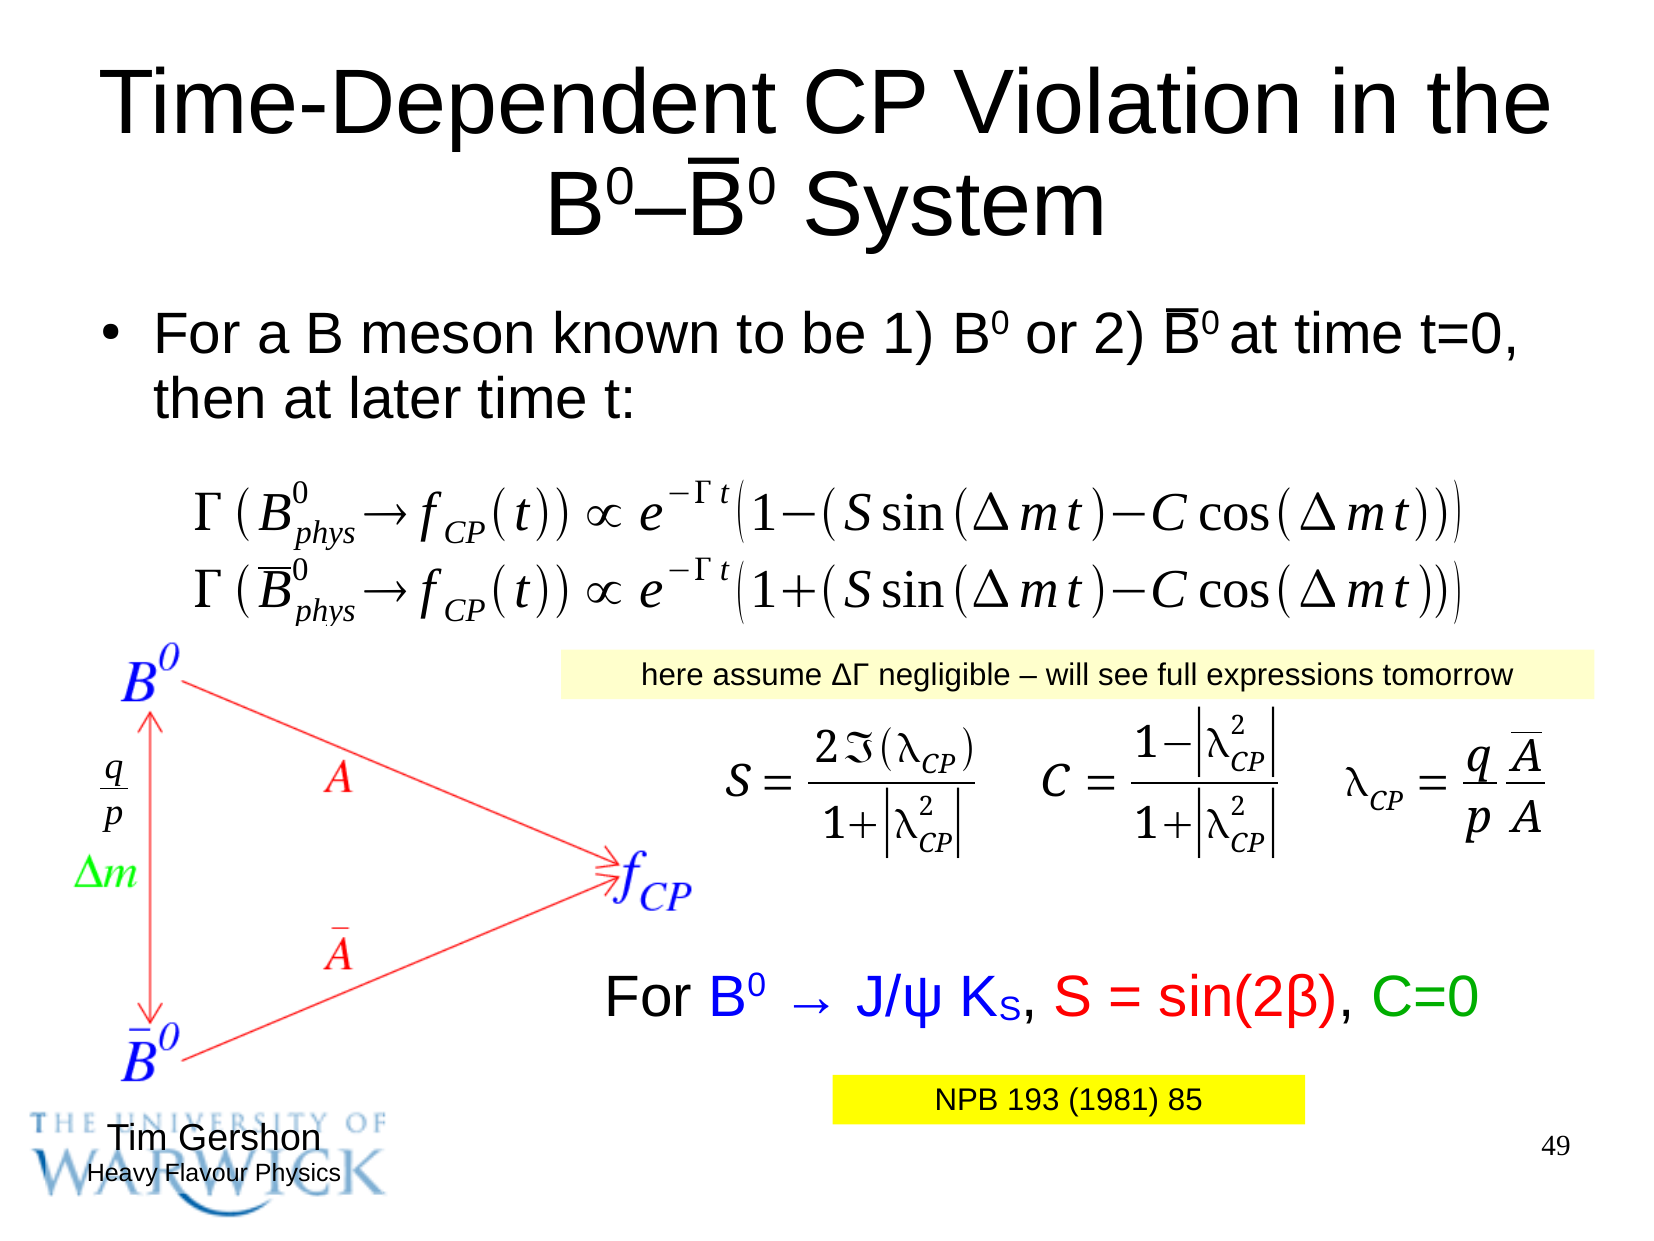

# Time-Dependent CP Violation in the B0–B0 System
–
–
For a B meson known to be 1) B0 or 2) B0 at time t=0, then at later time t:
here assume ΔΓ negligible – will see full expressions tomorrow
For B0 → J/ψ KS, S = sin(2β), C=0
NPB 193 (1981) 85
Tim Gershon
Heavy Flavour Physics
49